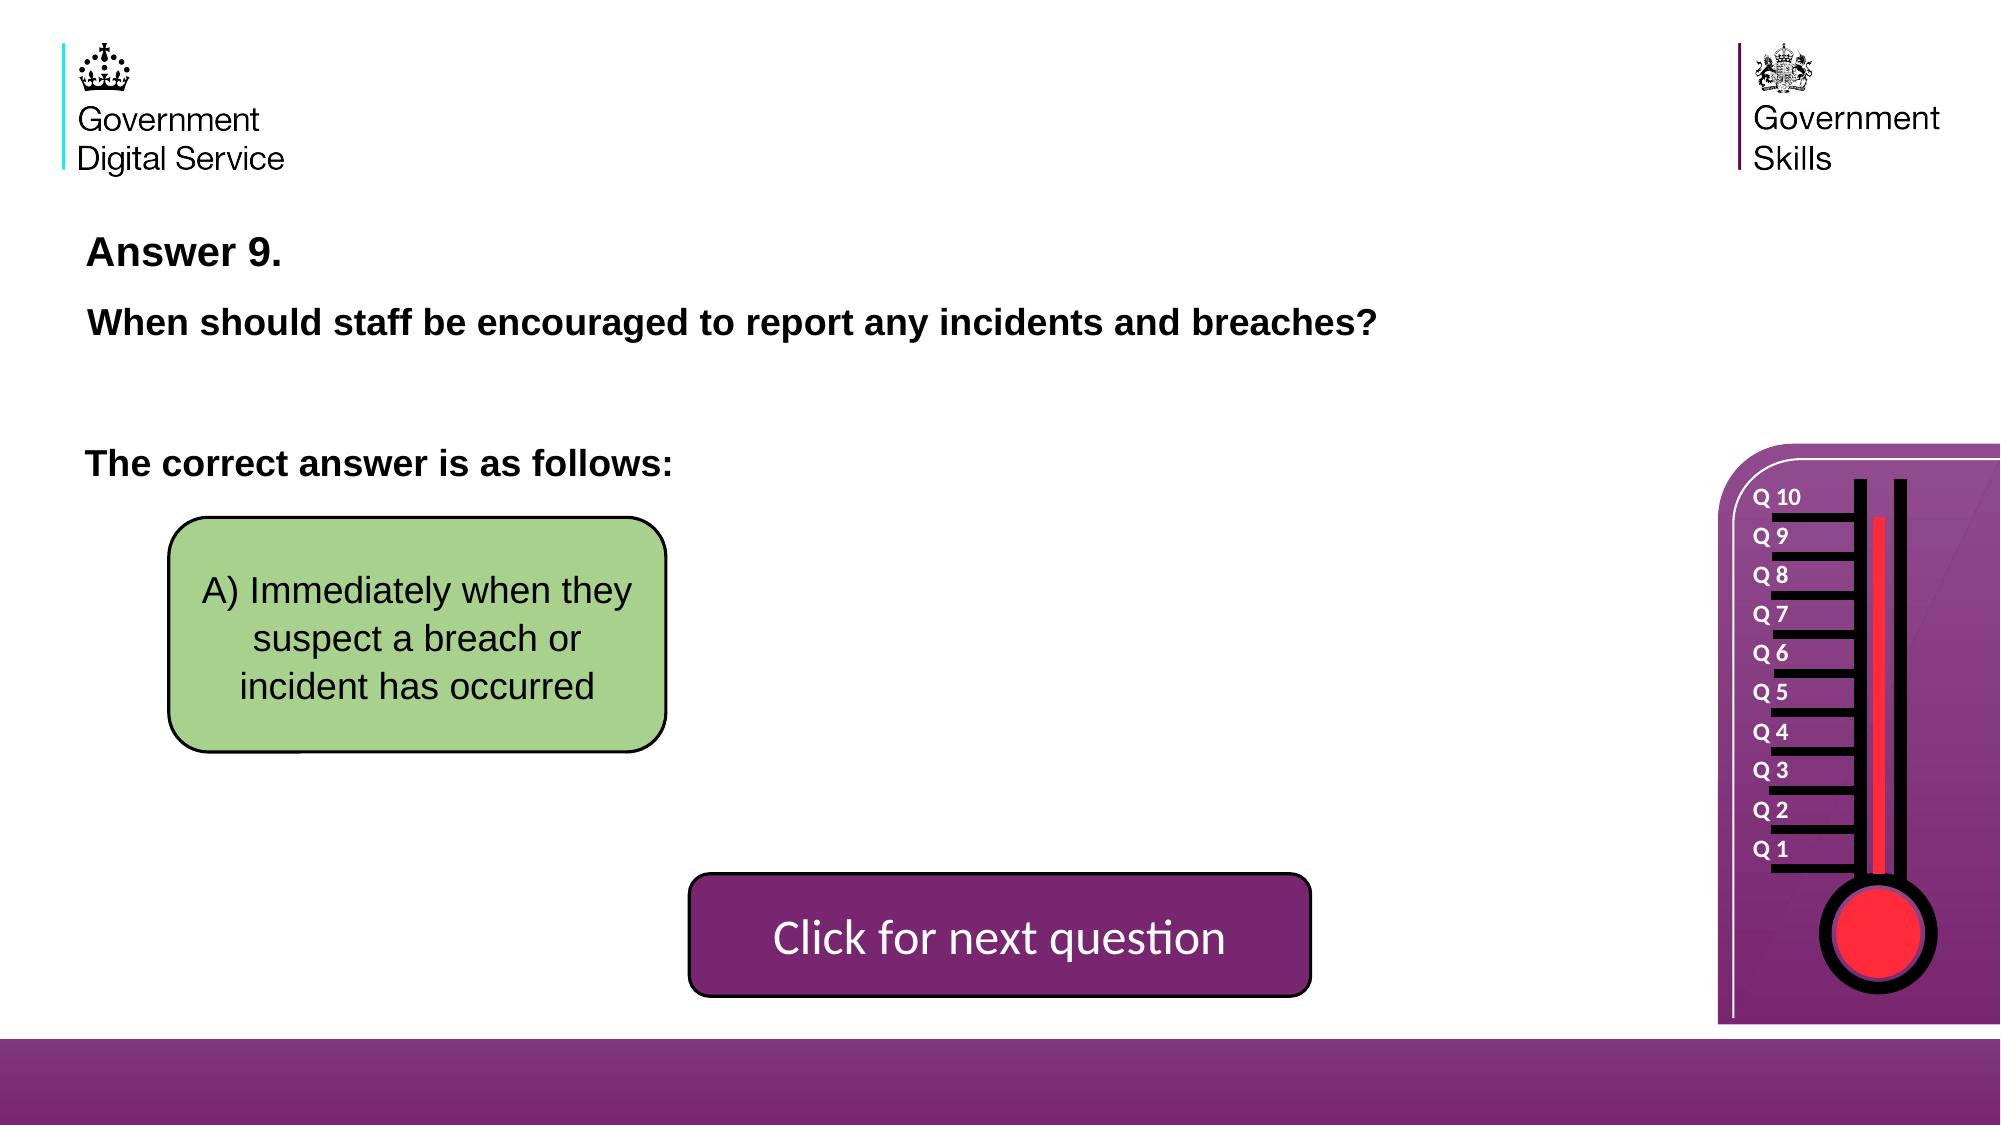

# Answer 9.
When should staff be encouraged to report any incidents and breaches?
The correct answer is as follows:
A) Immediately when they suspect a breach or incident has occurred
Click for next question